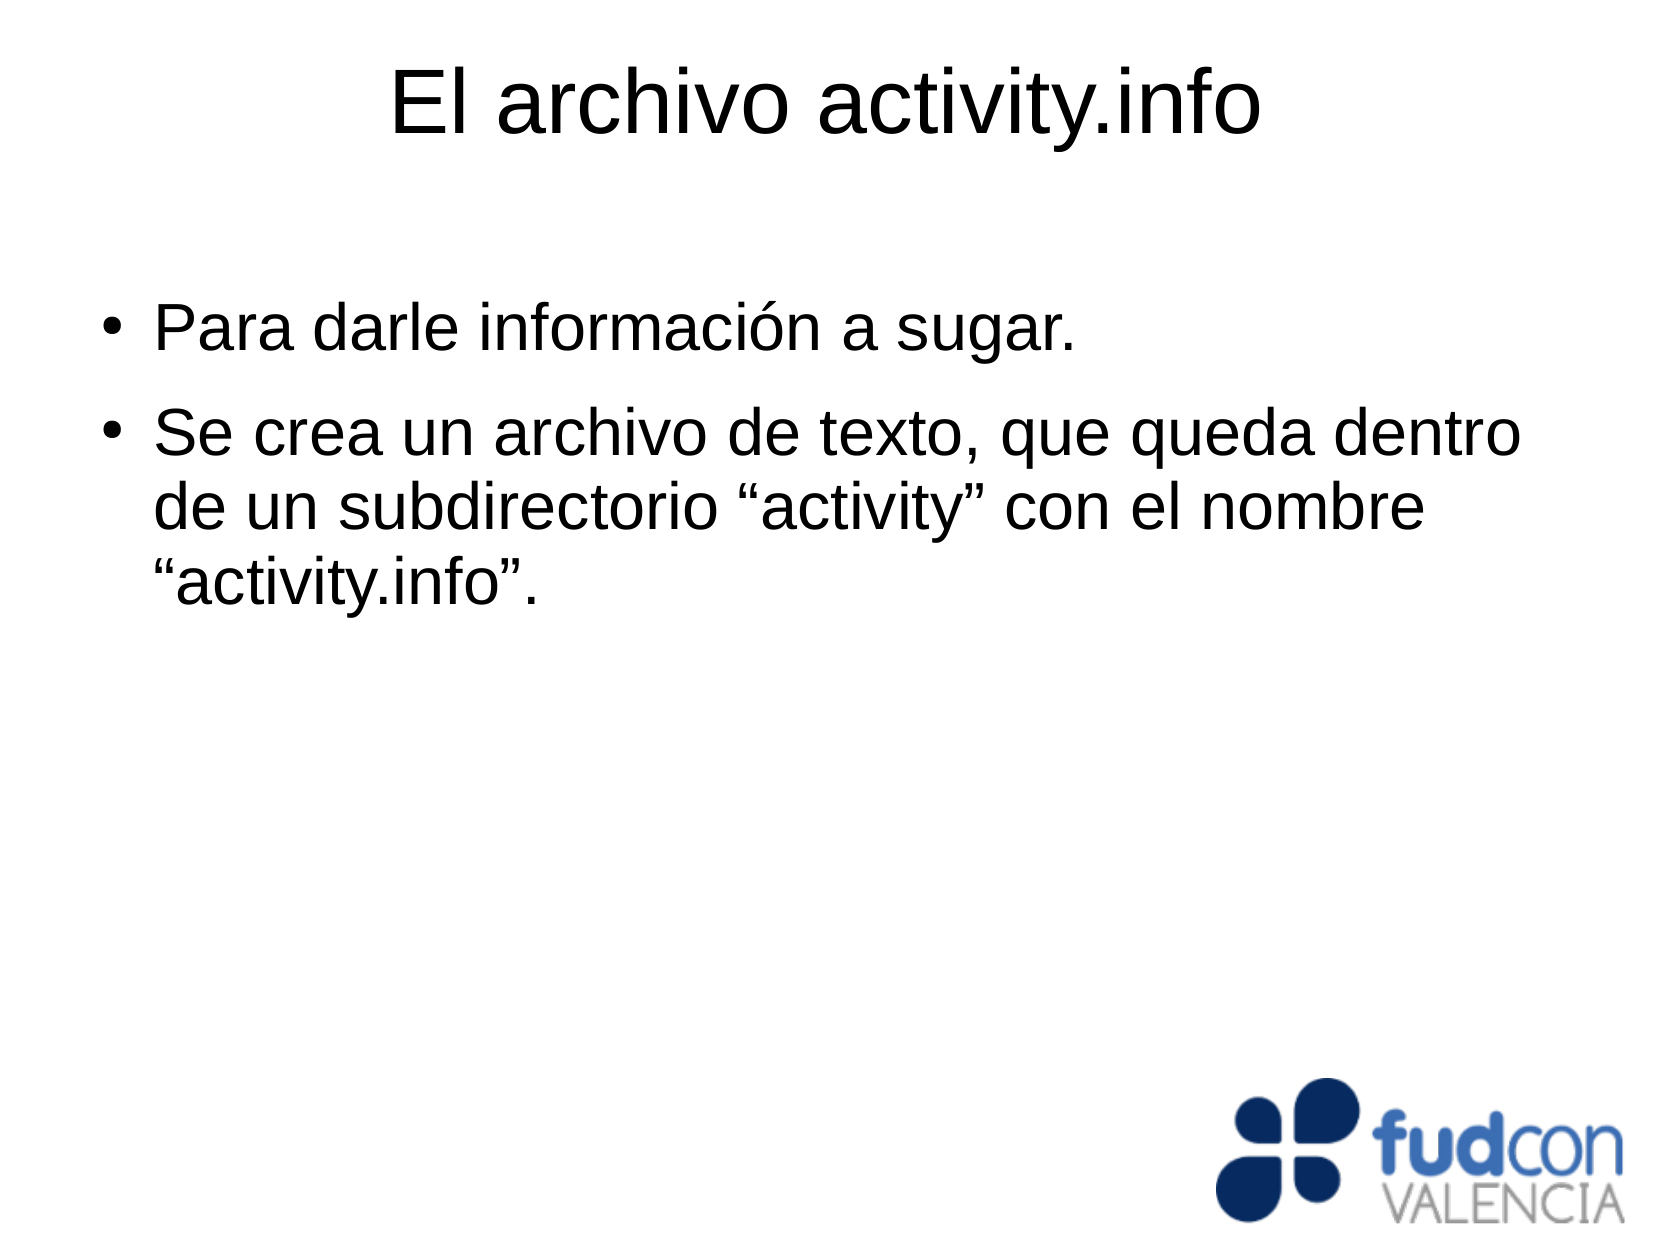

# El archivo activity.info
Para darle información a sugar.
Se crea un archivo de texto, que queda dentro de un subdirectorio “activity” con el nombre “activity.info”.